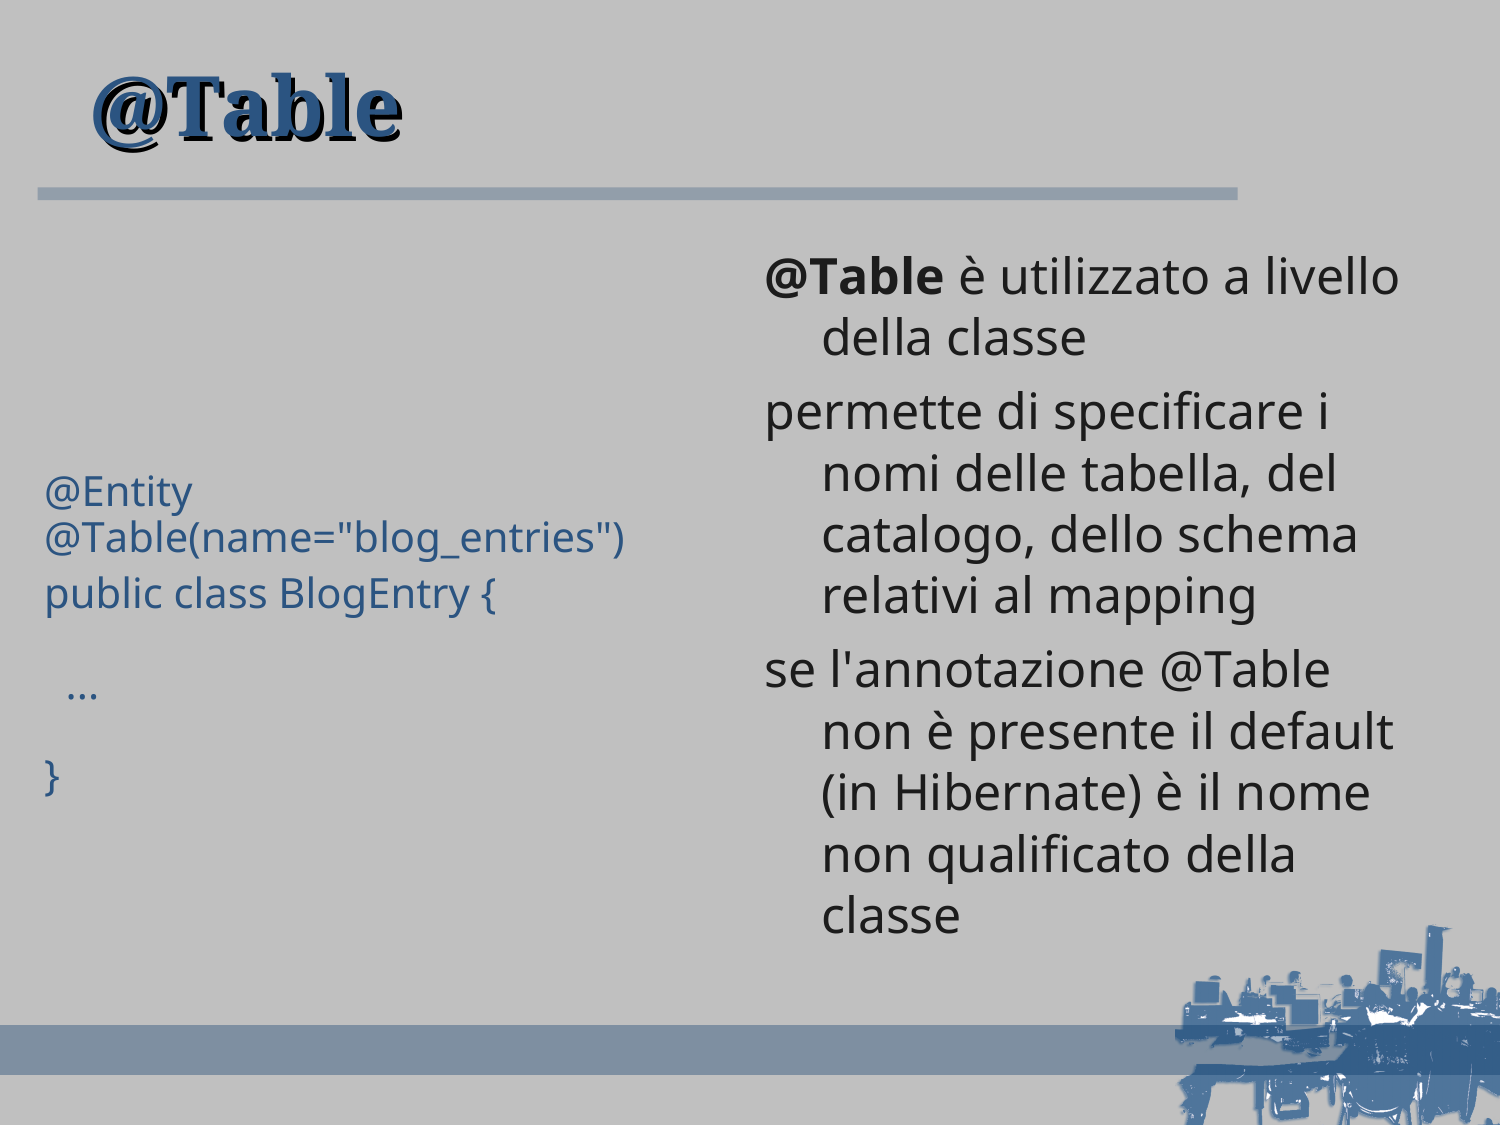

# @Table
@Table è utilizzato a livello della classe
permette di specificare i nomi delle tabella, del catalogo, dello schema relativi al mapping
se l'annotazione @Table non è presente il default (in Hibernate) è il nome non qualificato della classe
@Entity @Table(name="blog_entries")
public class BlogEntry {
 ...
}